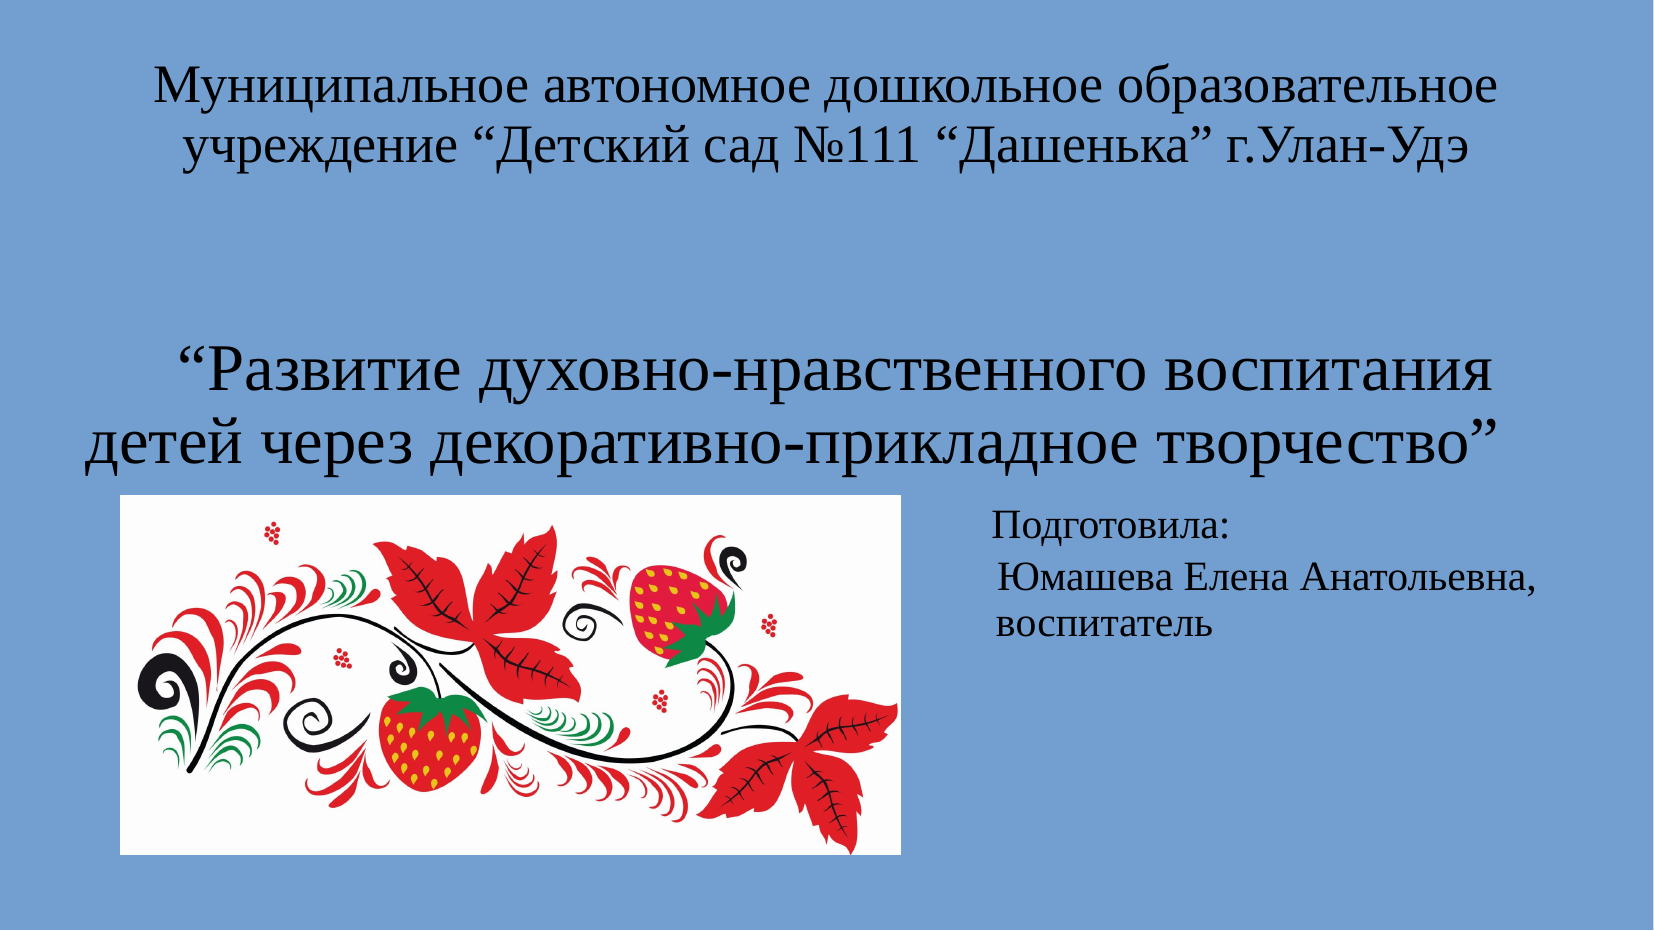

# Муниципальное автономное дошкольное образовательное учреждение “Детский сад №111 “Дашенька” г.Улан-Удэ
 “Развитие духовно-нравственного воспитания детей через декоративно-прикладное творчество” Подготовила: Юмашева Елена Анатольевна, воспитатель